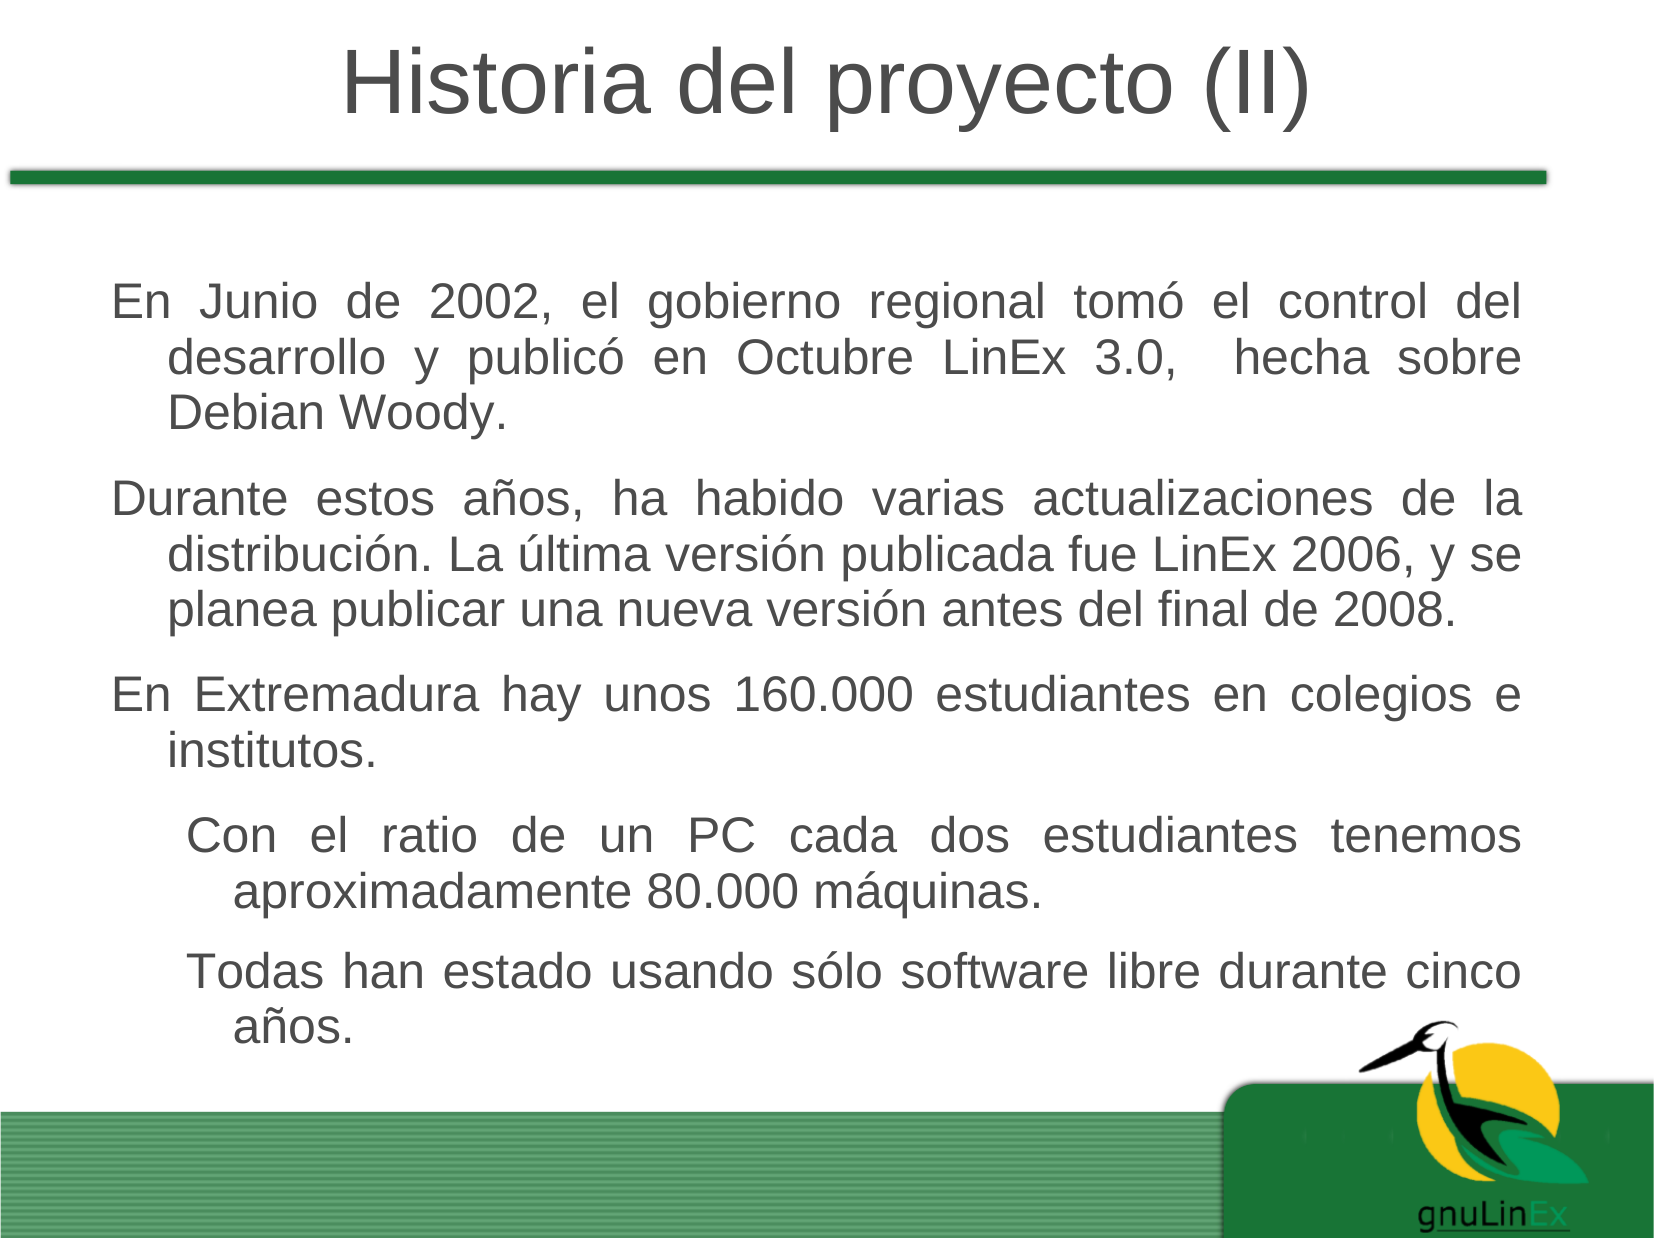

Historia del proyecto (II)
# En Junio de 2002, el gobierno regional tomó el control del desarrollo y publicó en Octubre LinEx 3.0, hecha sobre Debian Woody.
Durante estos años, ha habido varias actualizaciones de la distribución. La última versión publicada fue LinEx 2006, y se planea publicar una nueva versión antes del final de 2008.
En Extremadura hay unos 160.000 estudiantes en colegios e institutos.
Con el ratio de un PC cada dos estudiantes tenemos aproximadamente 80.000 máquinas.
Todas han estado usando sólo software libre durante cinco años.